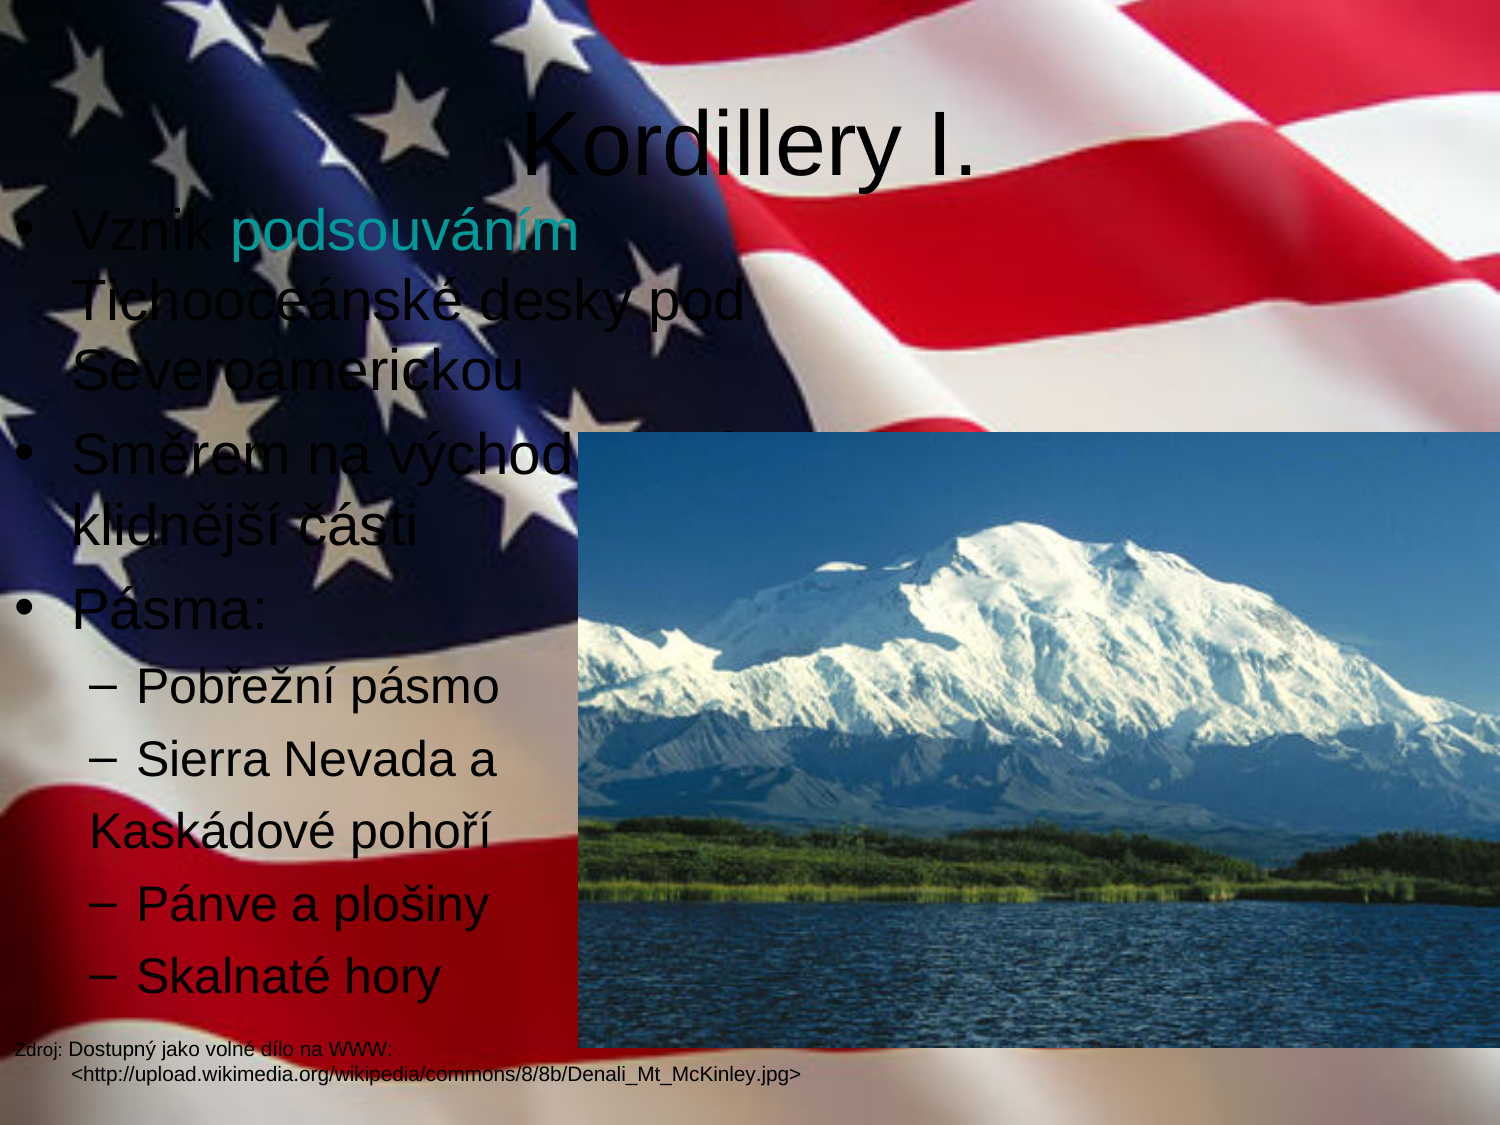

# Kordillery I.
Vznik podsouváním Tichooceánské desky pod Severoamerickou
Směrem na východ starší, klidnější části
Pásma:
Pobřežní pásmo
Sierra Nevada a
Kaskádové pohoří
Pánve a plošiny
Skalnaté hory
Zdroj: Dostupný jako volné dílo na WWW: <http://upload.wikimedia.org/wikipedia/commons/8/8b/Denali_Mt_McKinley.jpg>